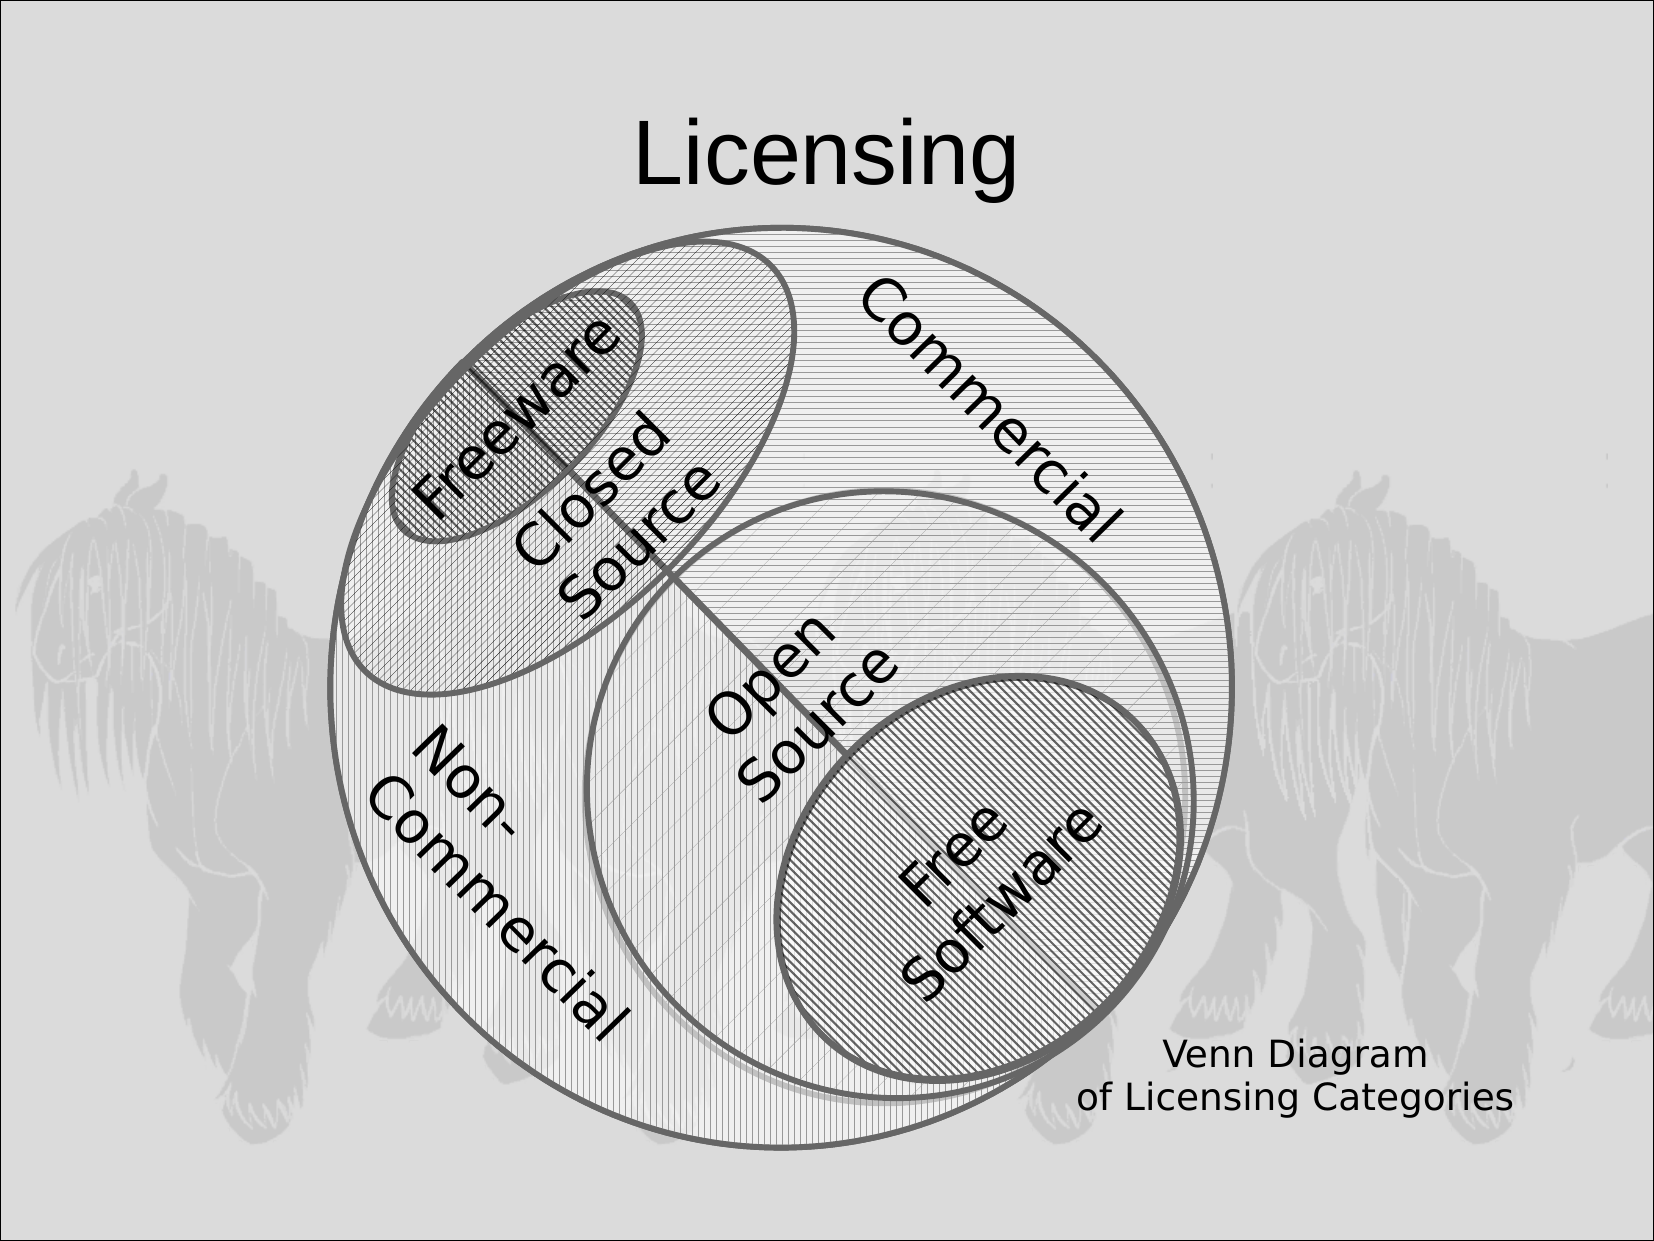

# Licensing
Closed
Source
Freeware
Commercial
Open
Source
Non-
Commercial
Free
Software
Venn Diagram
of Licensing Categories